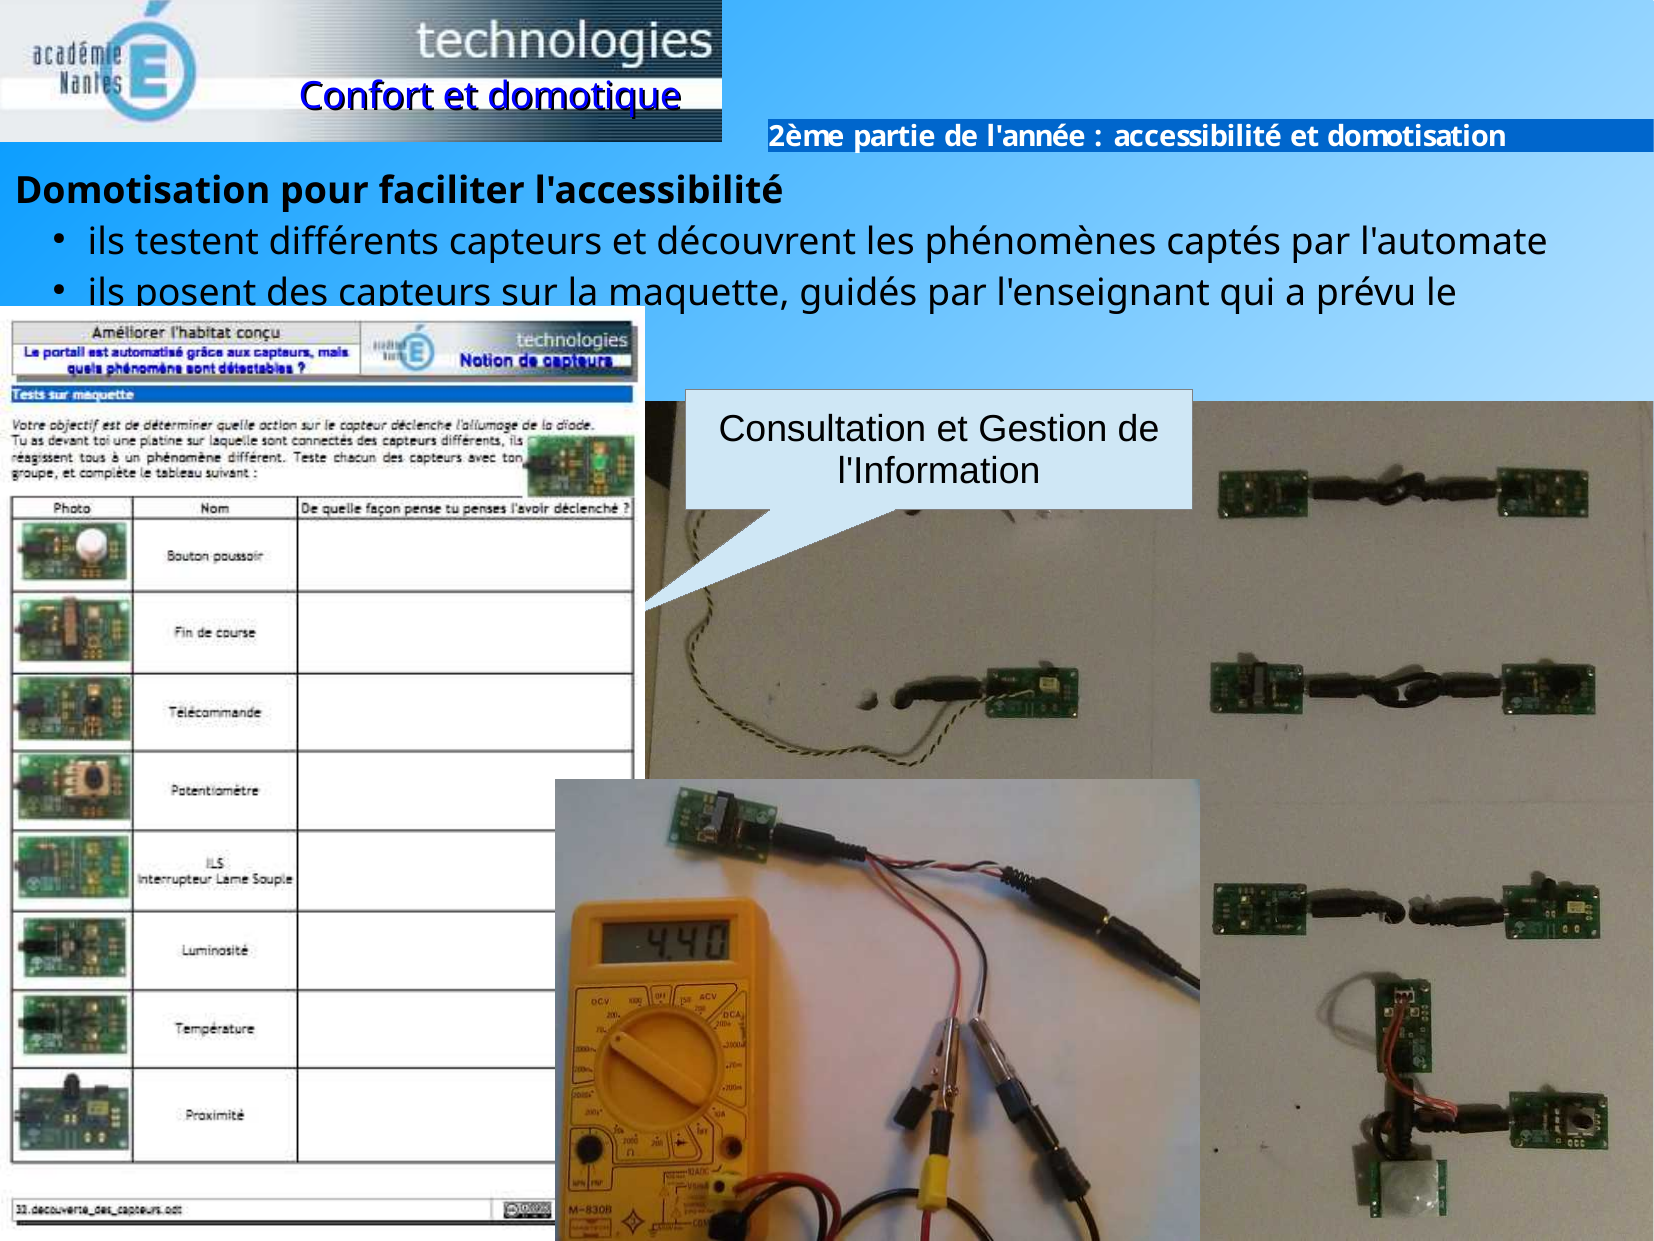

Confort et domotique
Domotisation pour faciliter l'accessibilité
ils testent différents capteurs et découvrent les phénomènes captés par l'automate
ils posent des capteurs sur la maquette, guidés par l'enseignant qui a prévu le programme
Consultation et Gestion de l'Information